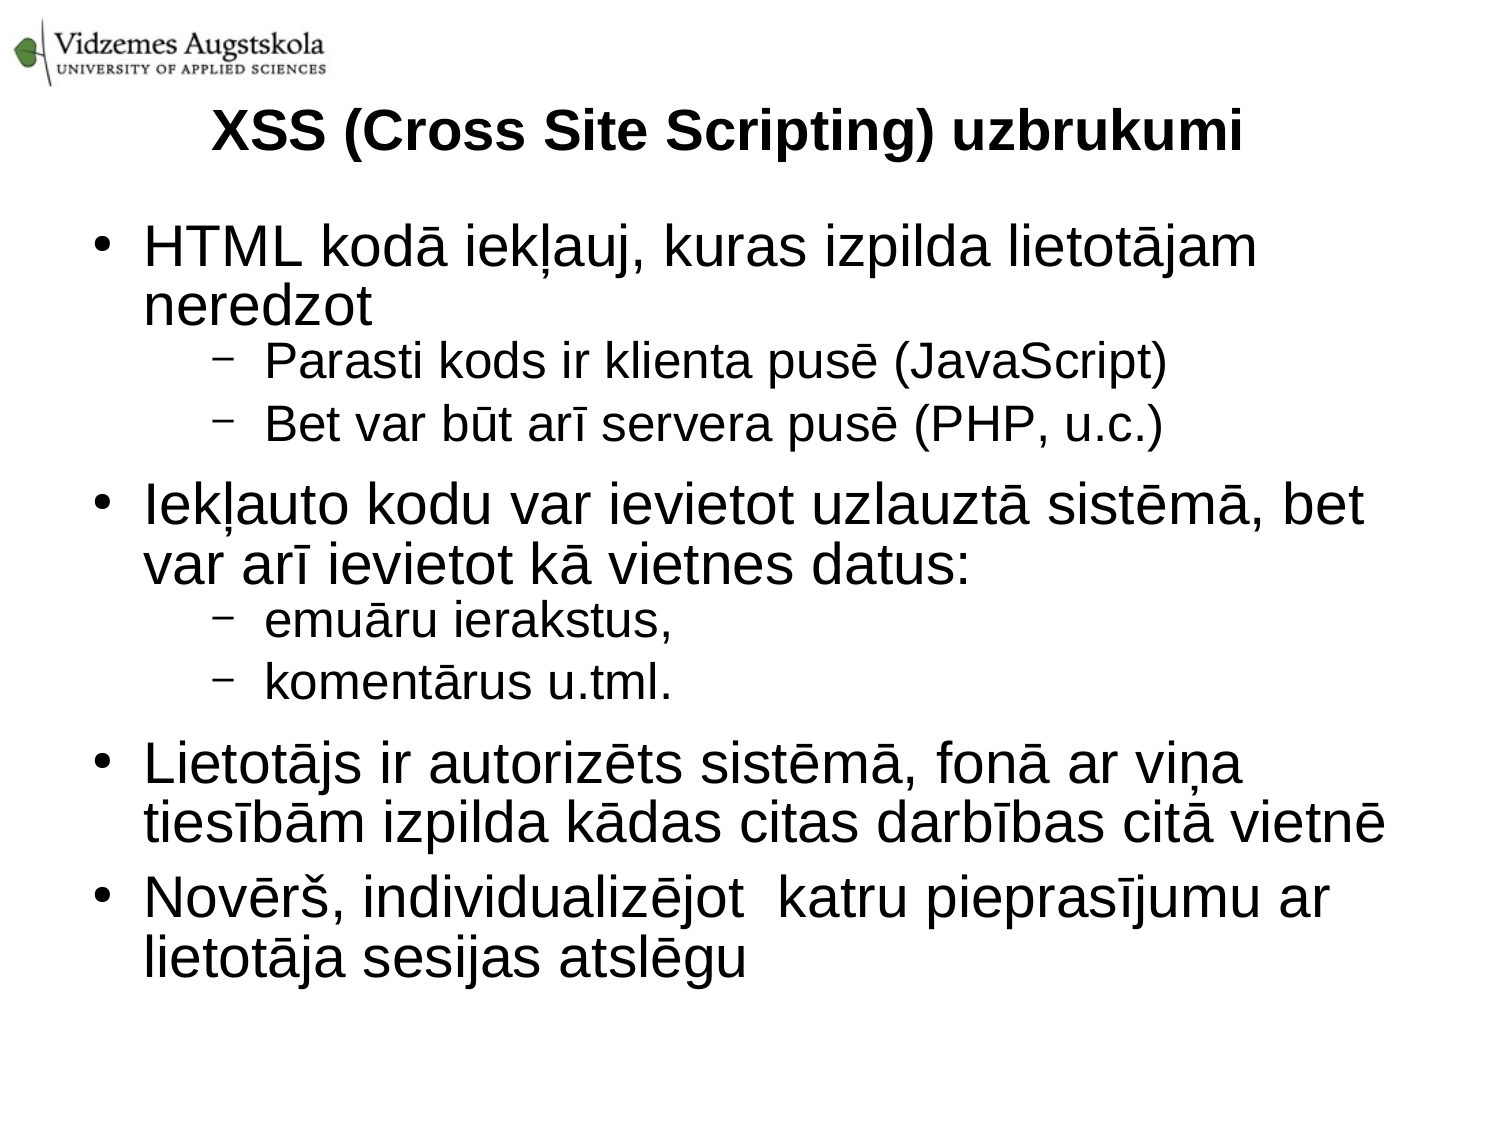

# XSS (Cross Site Scripting) uzbrukumi
HTML kodā iekļauj, kuras izpilda lietotājam neredzot
Parasti kods ir klienta pusē (JavaScript)
Bet var būt arī servera pusē (PHP, u.c.)
Iekļauto kodu var ievietot uzlauztā sistēmā, bet var arī ievietot kā vietnes datus:
emuāru ierakstus,
komentārus u.tml.
Lietotājs ir autorizēts sistēmā, fonā ar viņa tiesībām izpilda kādas citas darbības citā vietnē
Novērš, individualizējot katru pieprasījumu ar lietotāja sesijas atslēgu